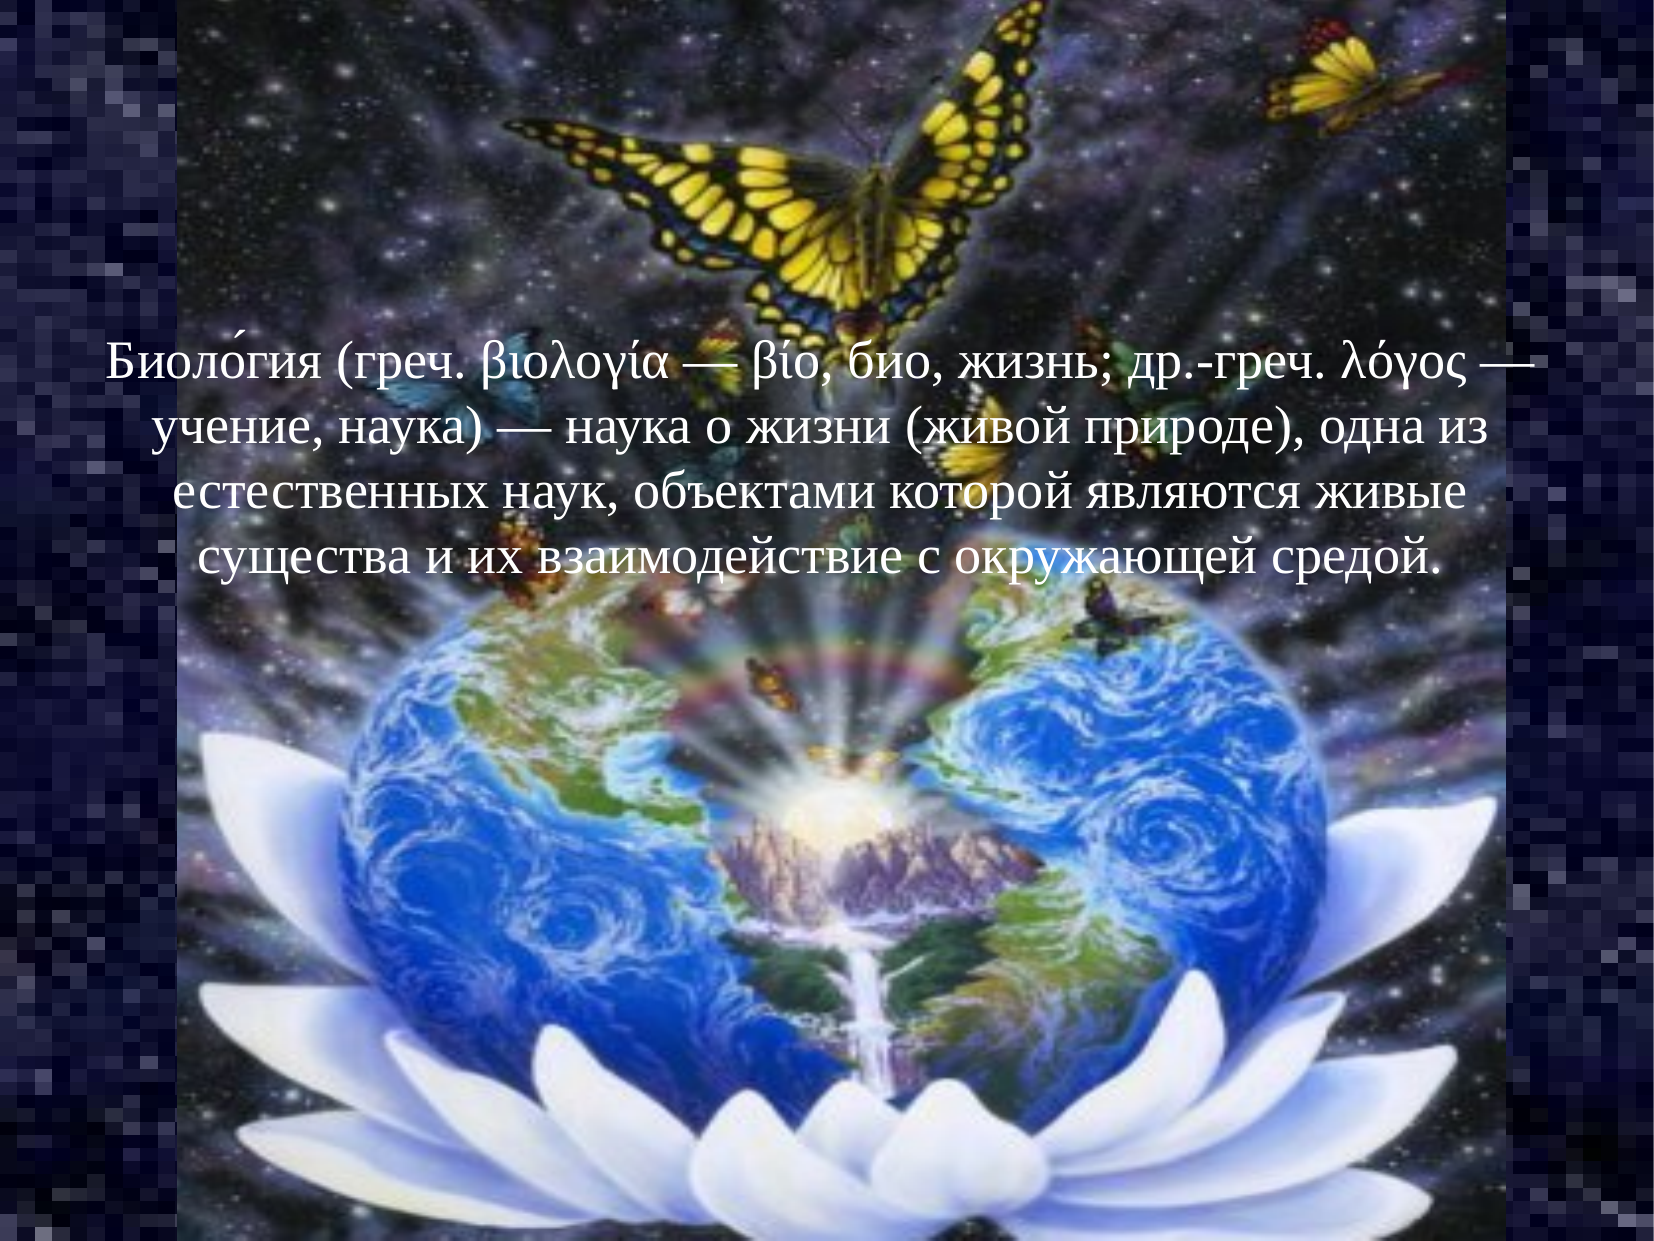

# Биоло́гия (греч. βιολογία — βίο, био, жизнь; др.-греч. λόγος — учение, наука) — наука о жизни (живой природе), одна из естественных наук, объектами которой являются живые существа и их взаимодействие с окружающей средой.